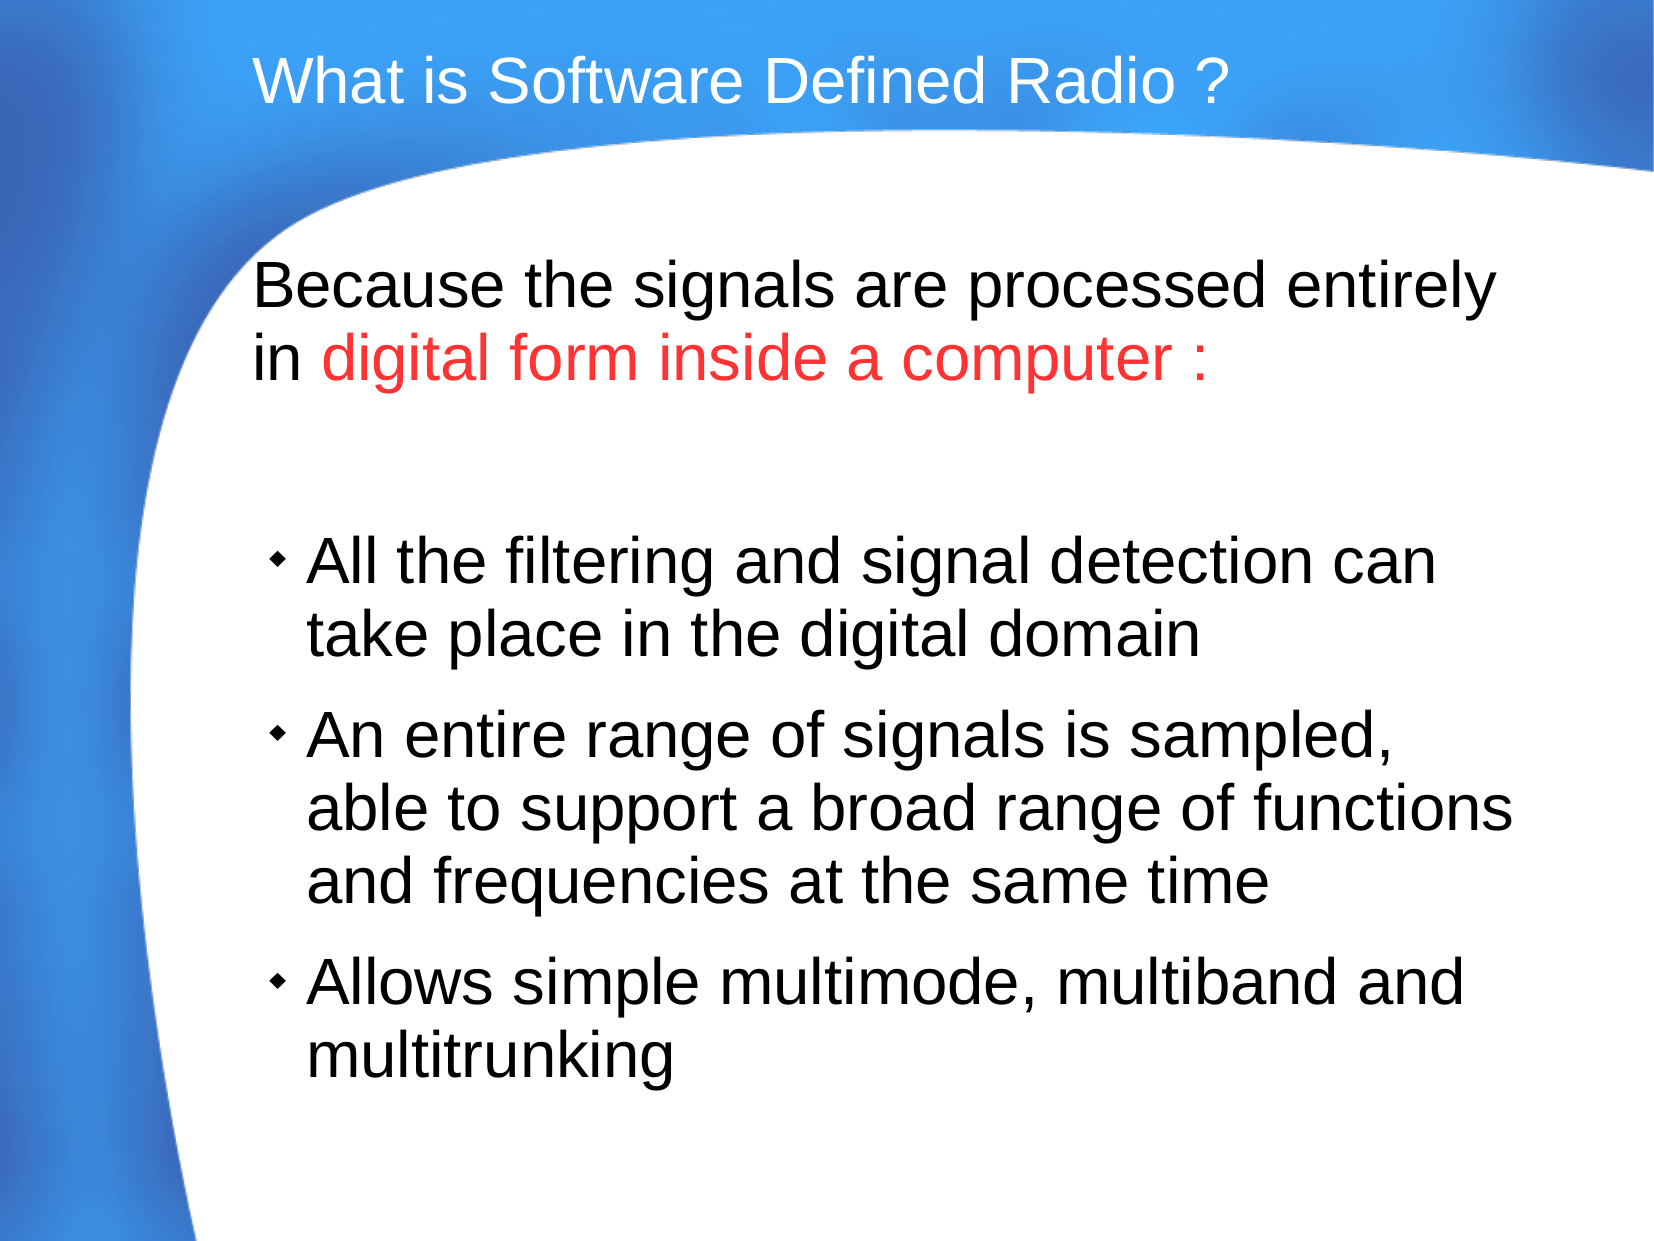

# What is Software Defined Radio ?
Because the signals are processed entirely in digital form inside a computer :
All the filtering and signal detection can take place in the digital domain
An entire range of signals is sampled, able to support a broad range of functions and frequencies at the same time
Allows simple multimode, multiband and multitrunking